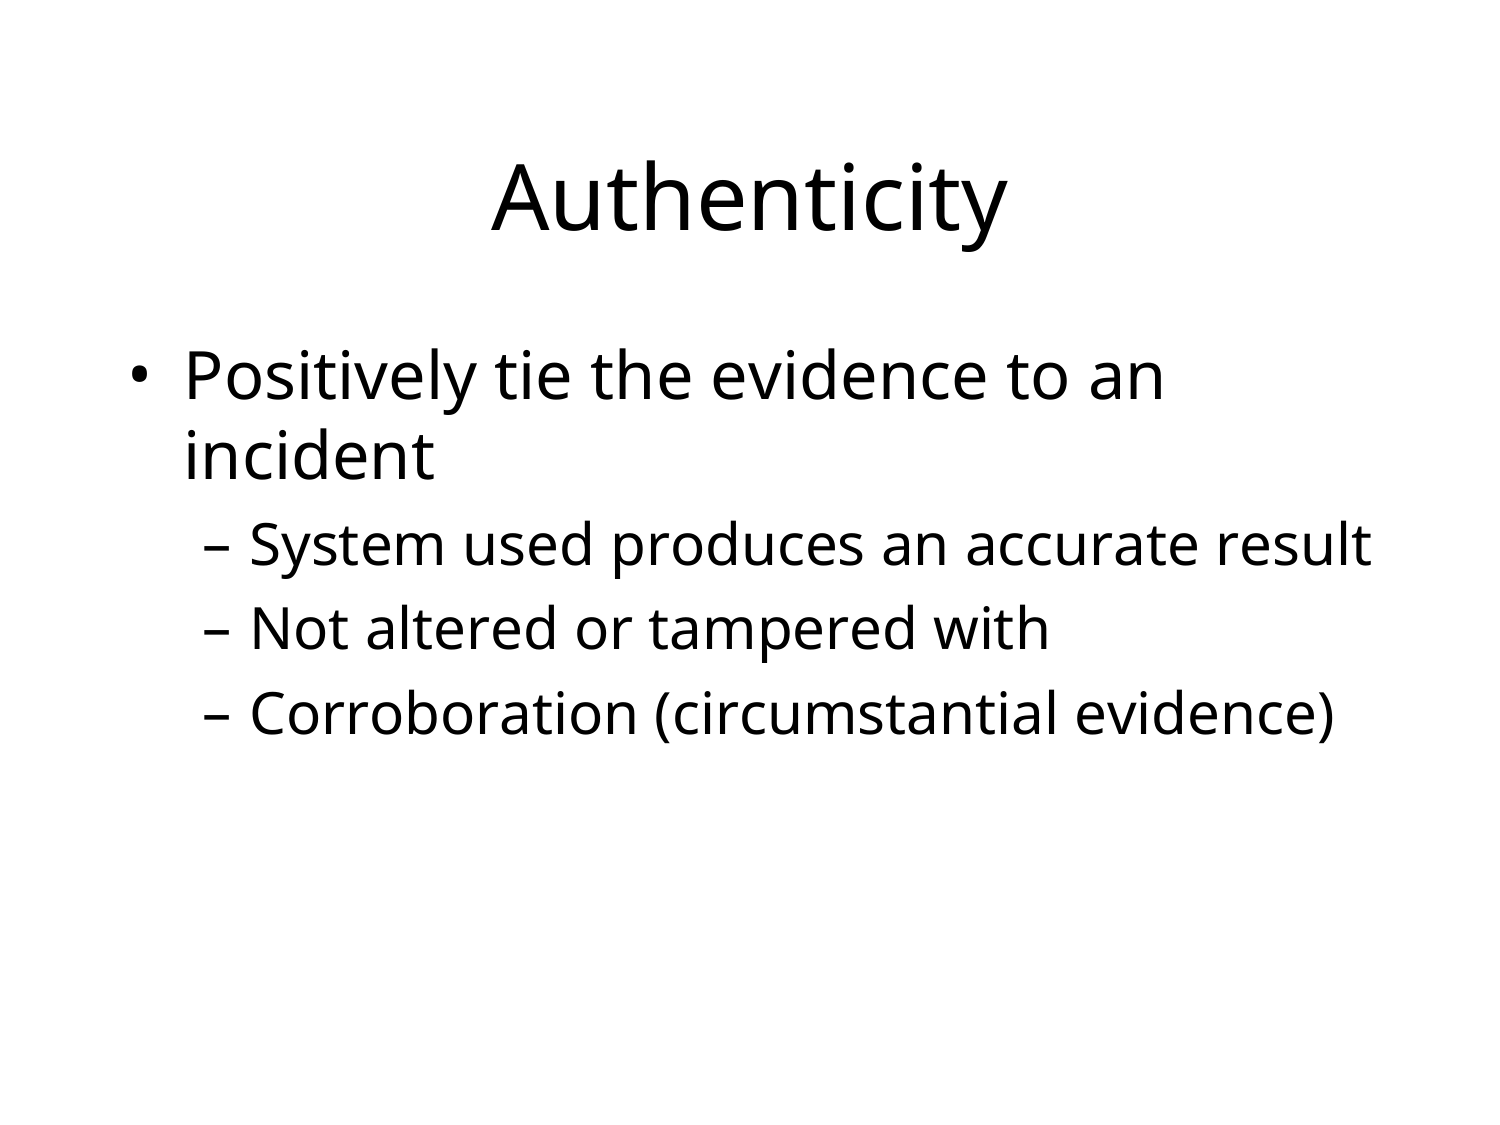

# Authenticity
Positively tie the evidence to an incident
System used produces an accurate result
Not altered or tampered with
Corroboration (circumstantial evidence)